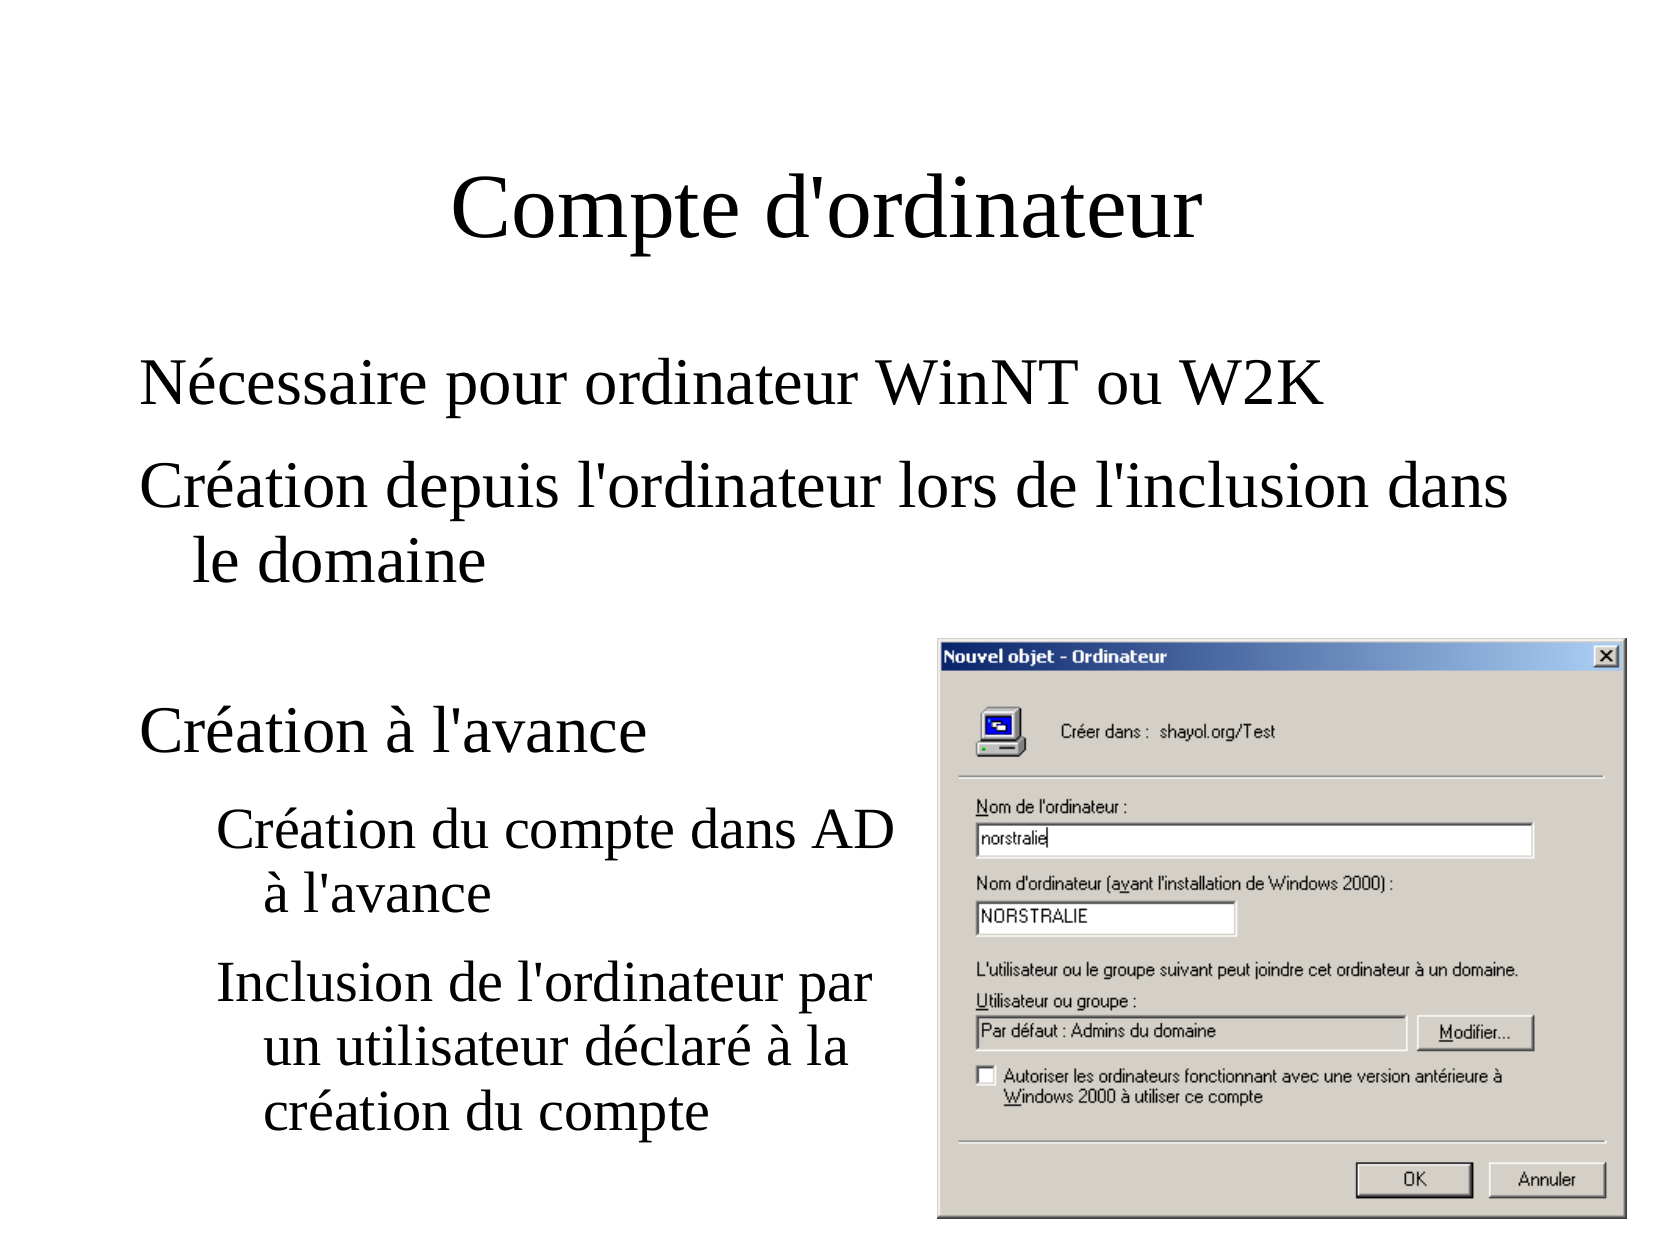

# Compte d'ordinateur
Nécessaire pour ordinateur WinNT ou W2K
Création depuis l'ordinateur lors de l'inclusion dans le domaine
Création à l'avance
Création du compte dans AD à l'avance
Inclusion de l'ordinateur par un utilisateur déclaré à la création du compte